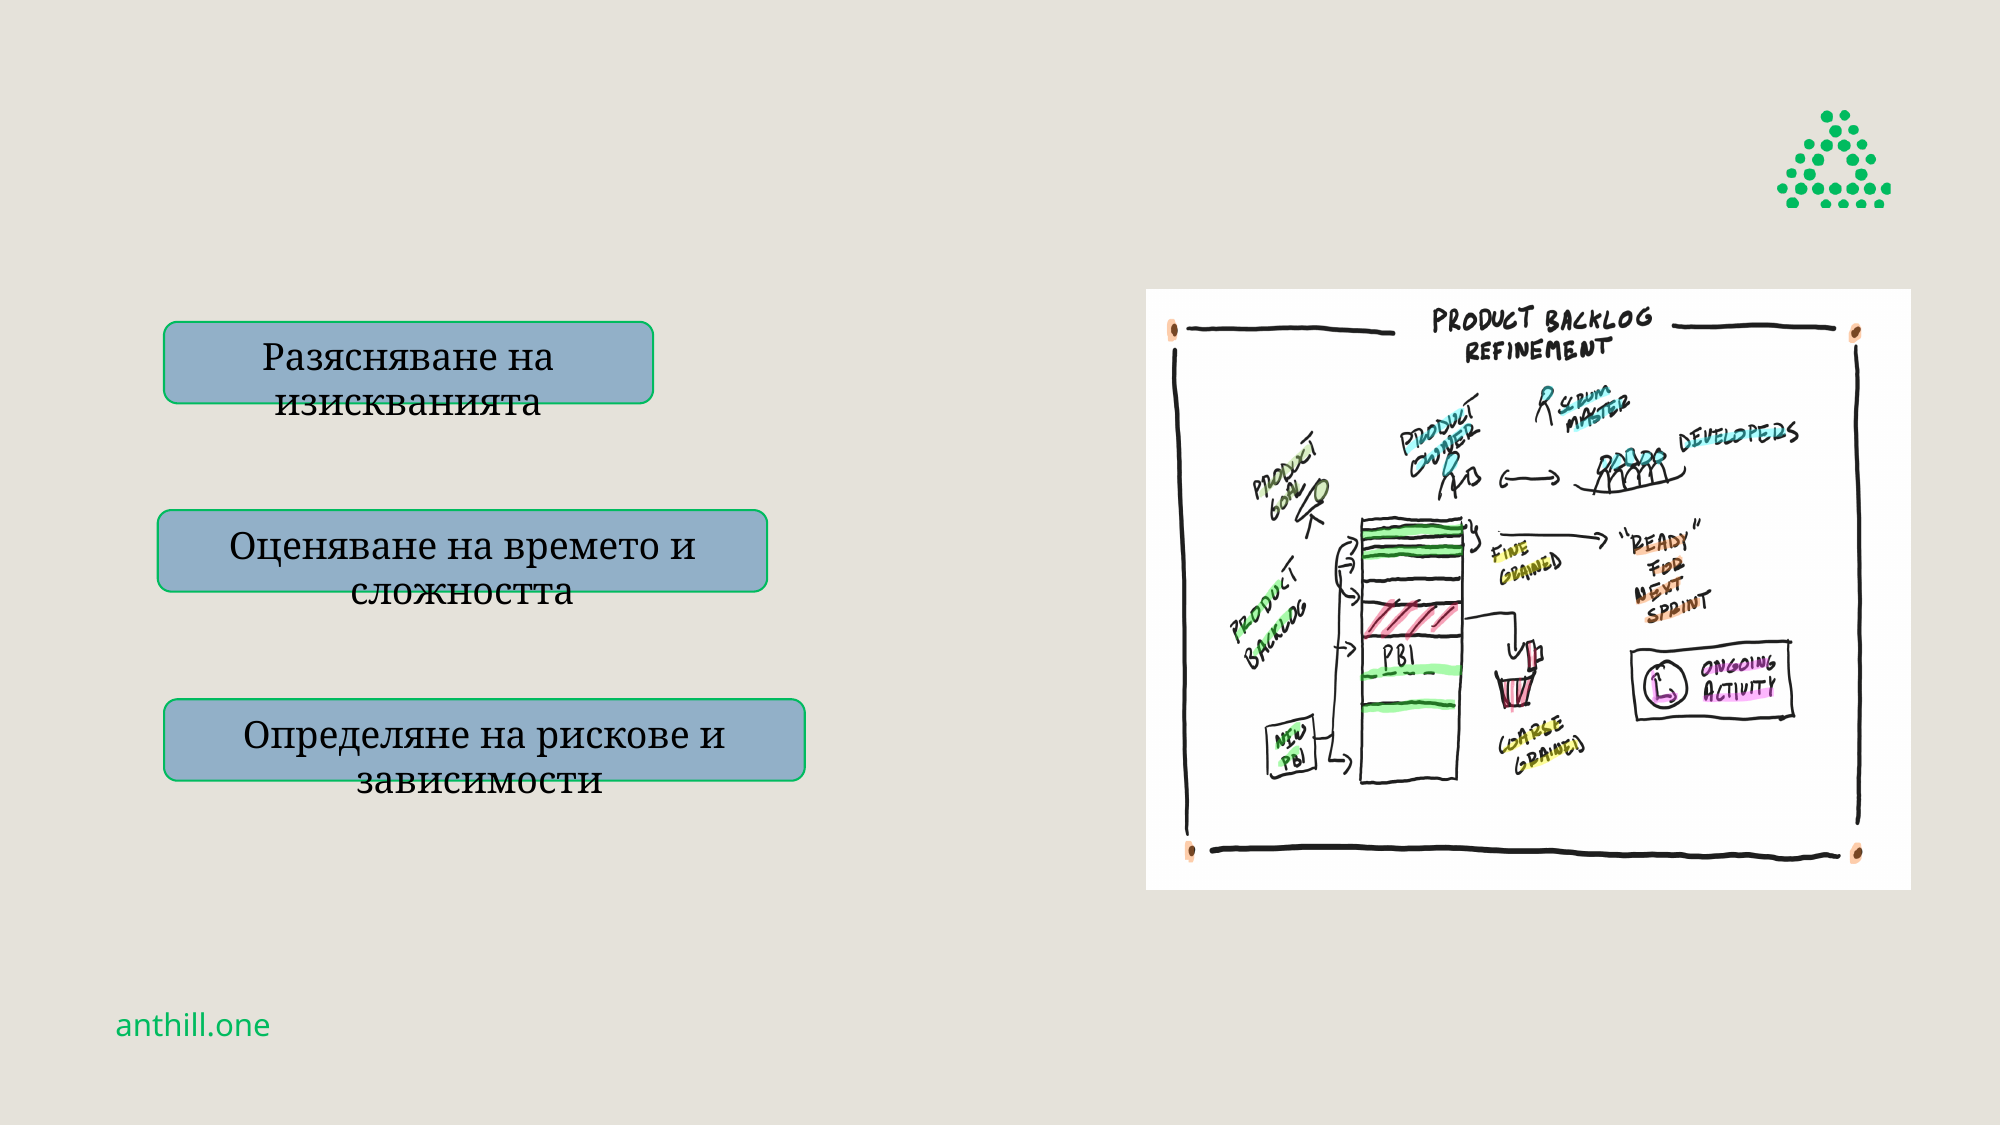

Разясняване на изискванията
Оценяване на времето и сложността
Определяне на рискове и зависимости